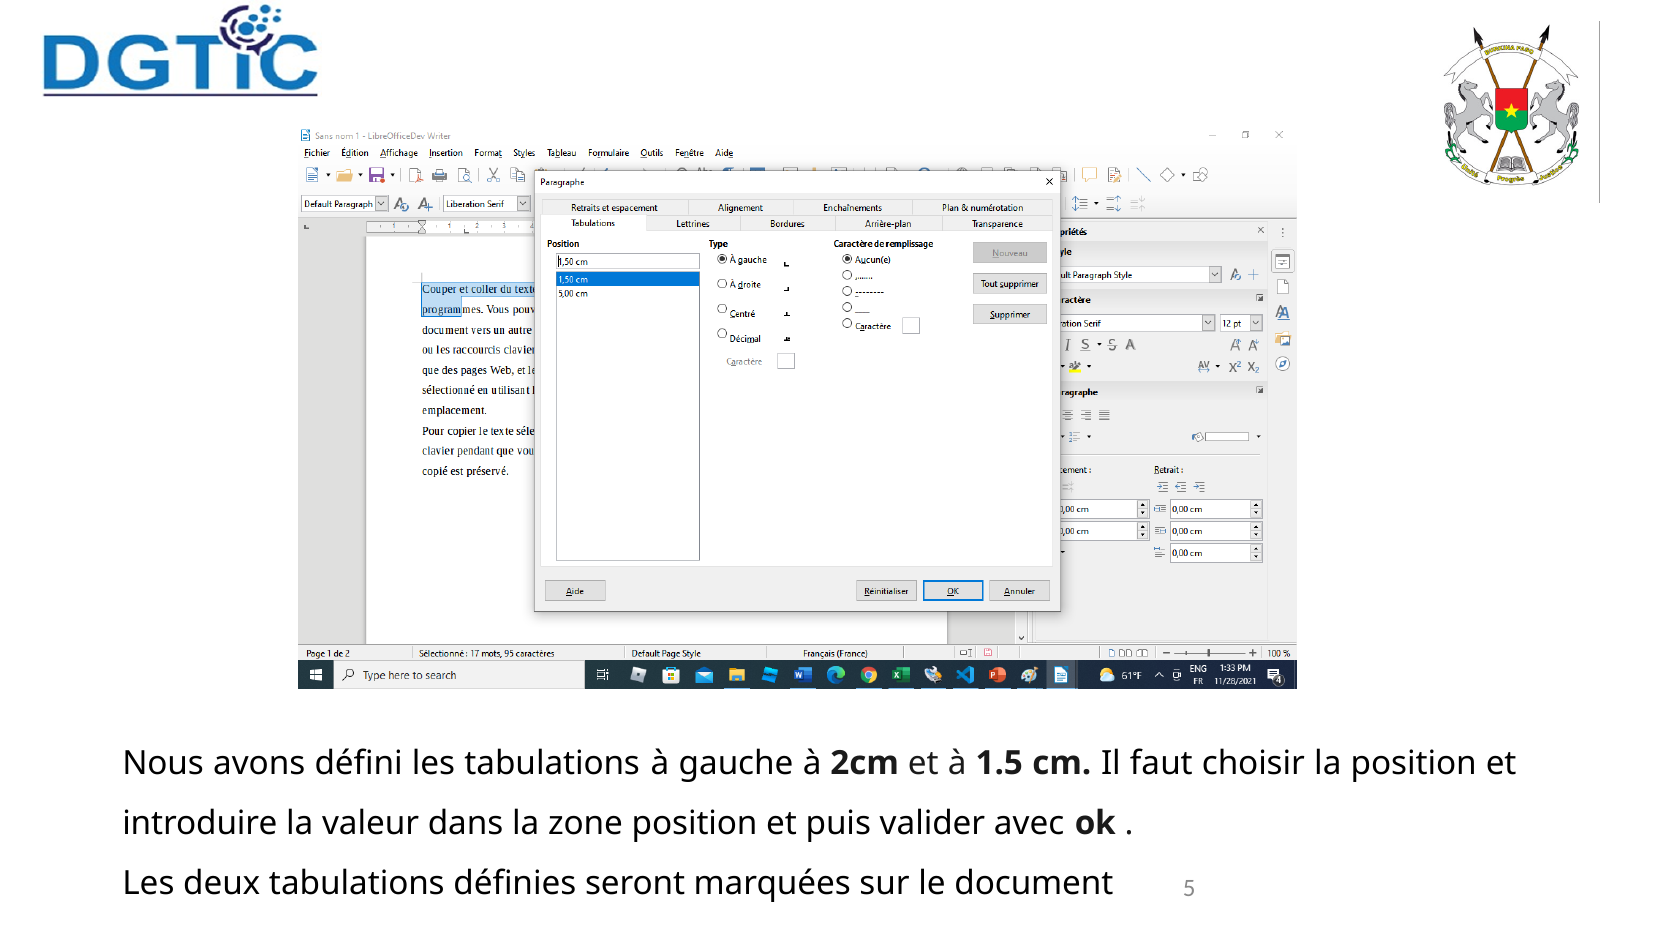

Nous avons défini les tabulations à gauche à 2cm et à 1.5 cm. Il faut choisir la position et introduire la valeur dans la zone position et puis valider avec ok .
Les deux tabulations définies seront marquées sur le document